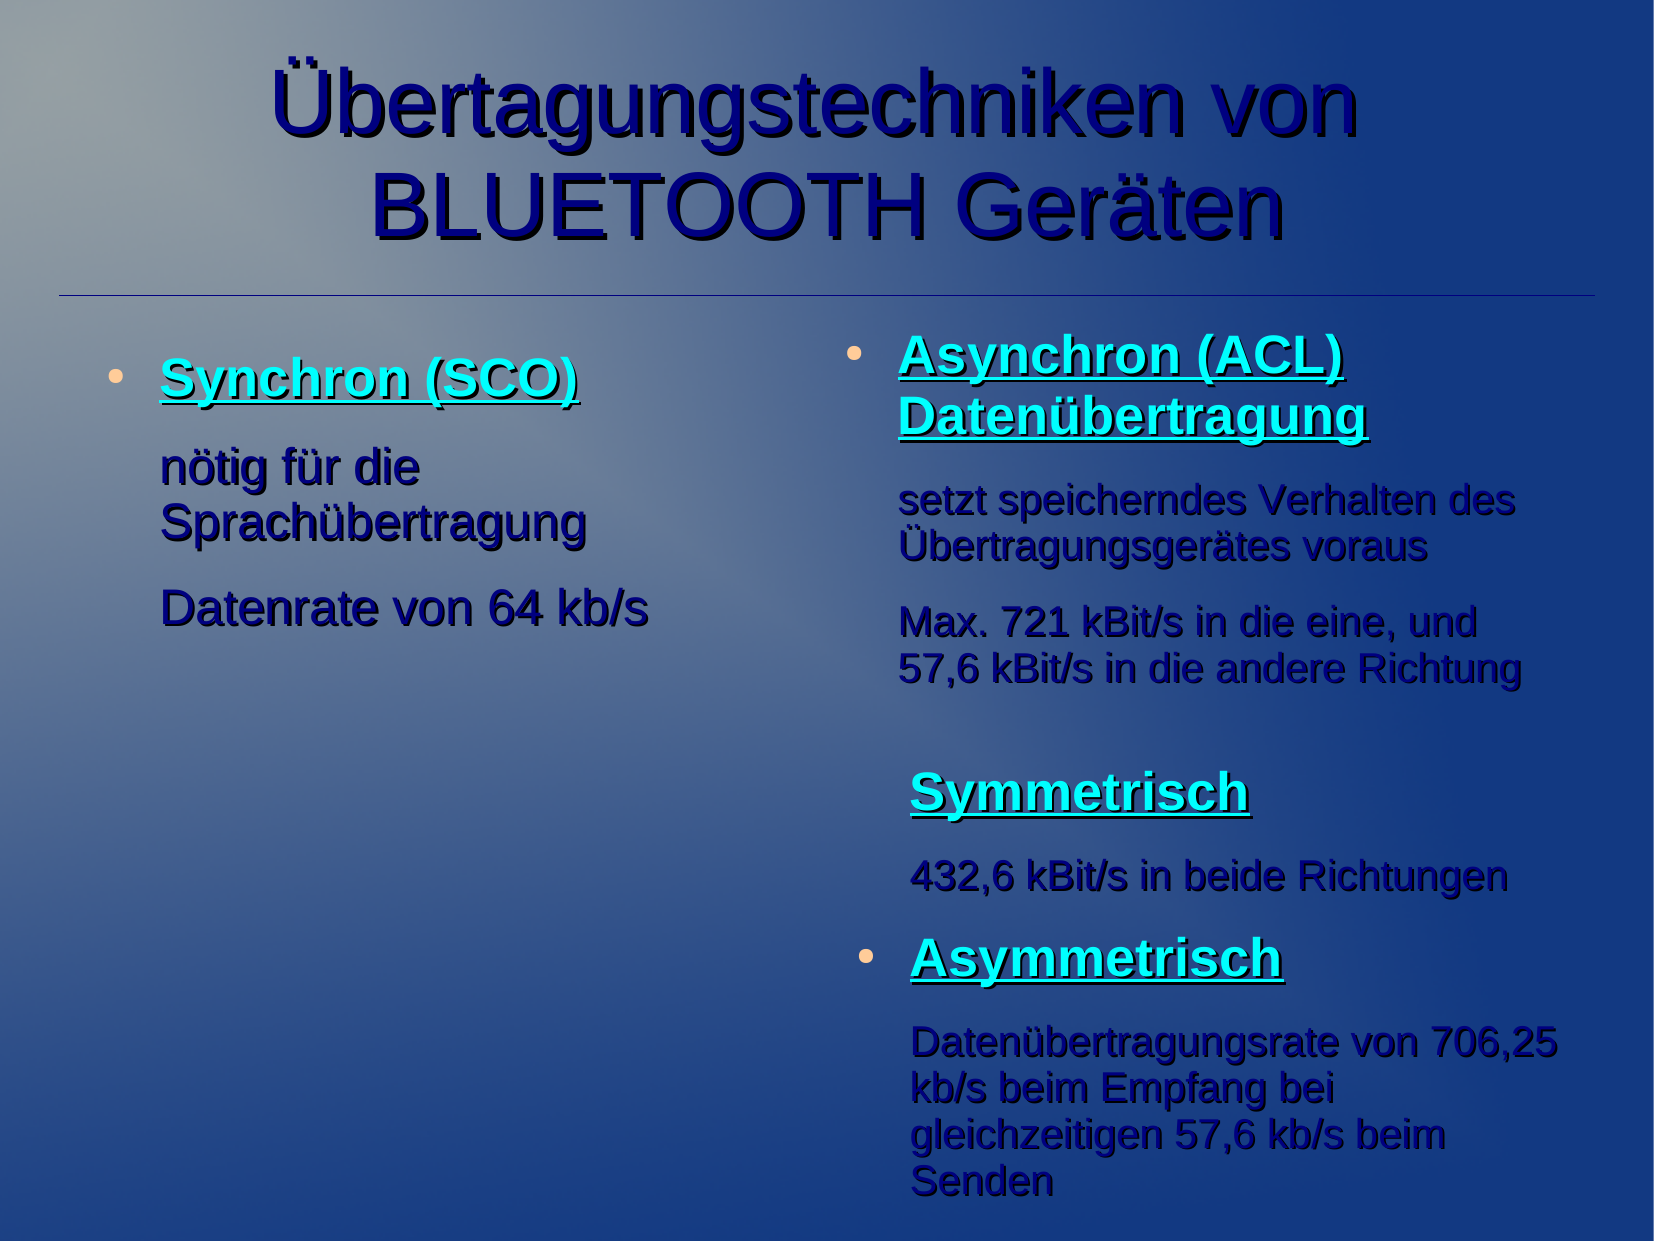

# Übertagungstechniken von BLUETOOTH Geräten
Asynchron (ACL) Datenübertragung
setzt speicherndes Verhalten des Übertragungsgerätes voraus
Max. 721 kBit/s in die eine, und 57,6 kBit/s in die andere Richtung
Synchron (SCO)
nötig für die Sprachübertragung
Datenrate von 64 kb/s
Symmetrisch
432,6 kBit/s in beide Richtungen
Asymmetrisch
Datenübertragungsrate von 706,25 kb/s beim Empfang bei gleichzeitigen 57,6 kb/s beim Senden